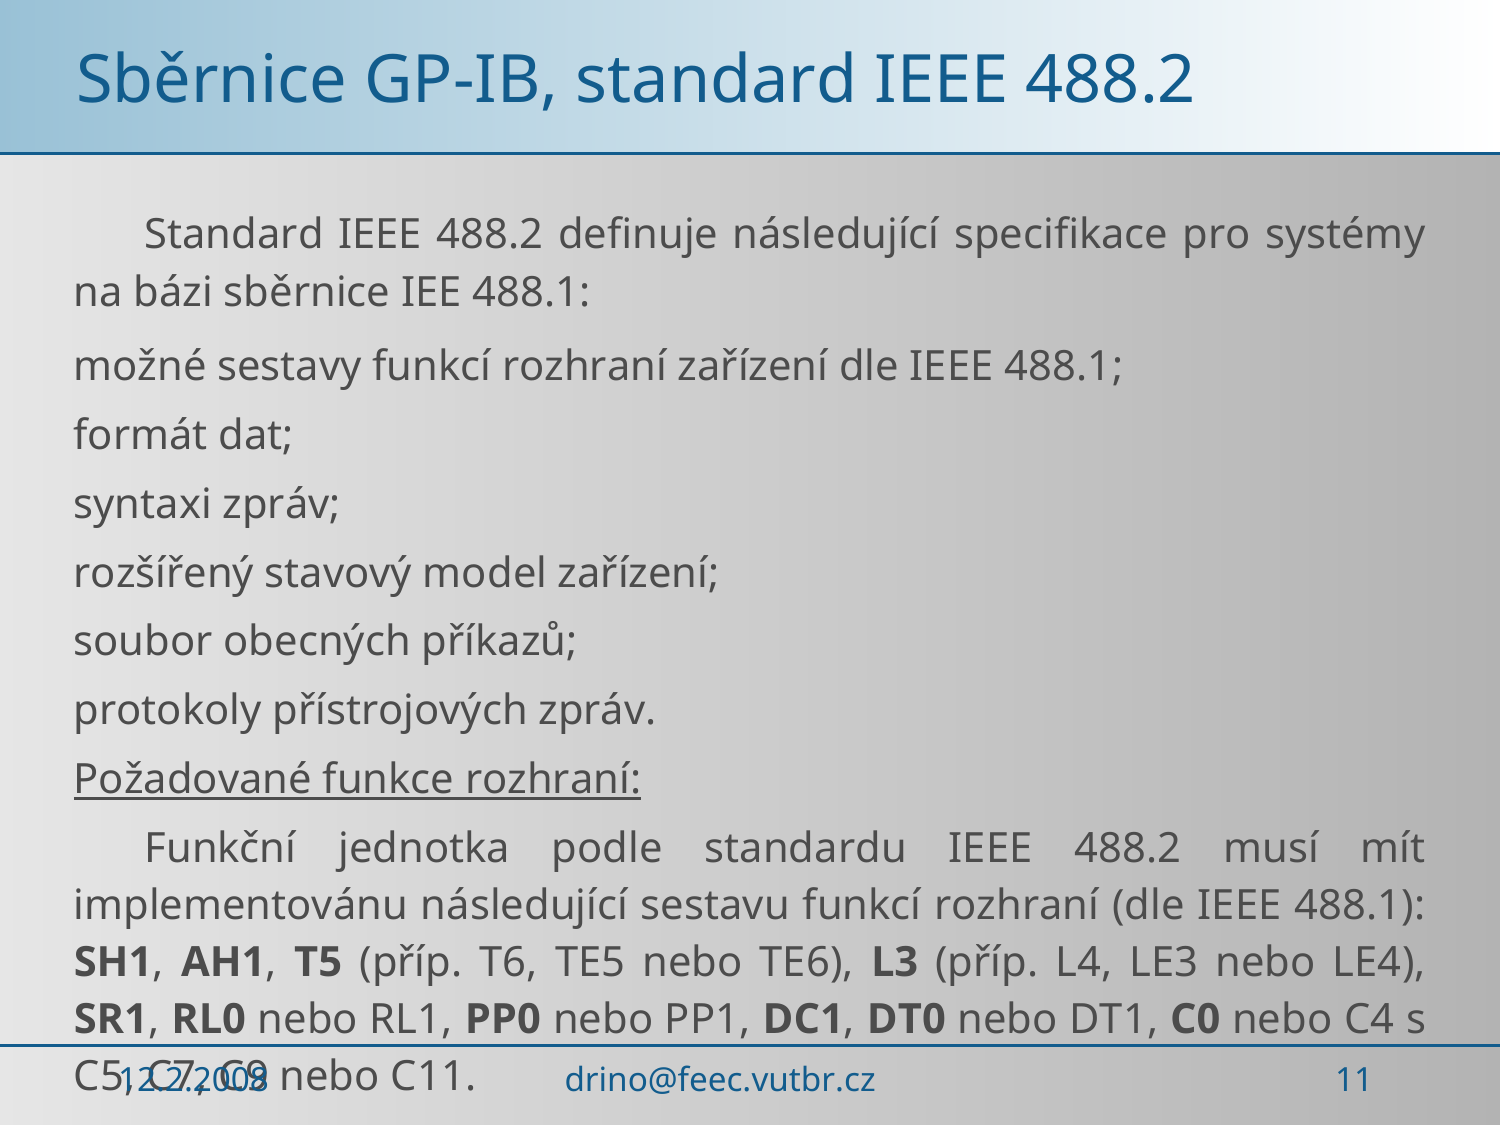

# Sběrnice GP-IB, standard IEEE 488.2
Standard IEEE 488.2 definuje následující specifikace pro systémy na bázi sběrnice IEE 488.1:
možné sestavy funkcí rozhraní zařízení dle IEEE 488.1;
formát dat;
syntaxi zpráv;
rozšířený stavový model zařízení;
soubor obecných příkazů;
protokoly přístrojových zpráv.
Požadované funkce rozhraní:
Funkční jednotka podle standardu IEEE 488.2 musí mít implementovánu následující sestavu funkcí rozhraní (dle IEEE 488.1): SH1, AH1, T5 (příp. T6, TE5 nebo TE6), L3 (příp. L4, LE3 nebo LE4), SR1, RL0 nebo RL1, PP0 nebo PP1, DC1, DT0 nebo DT1, C0 nebo C4 s C5, C7, C9 nebo C11.
12.2.2008
drino@feec.vutbr.cz